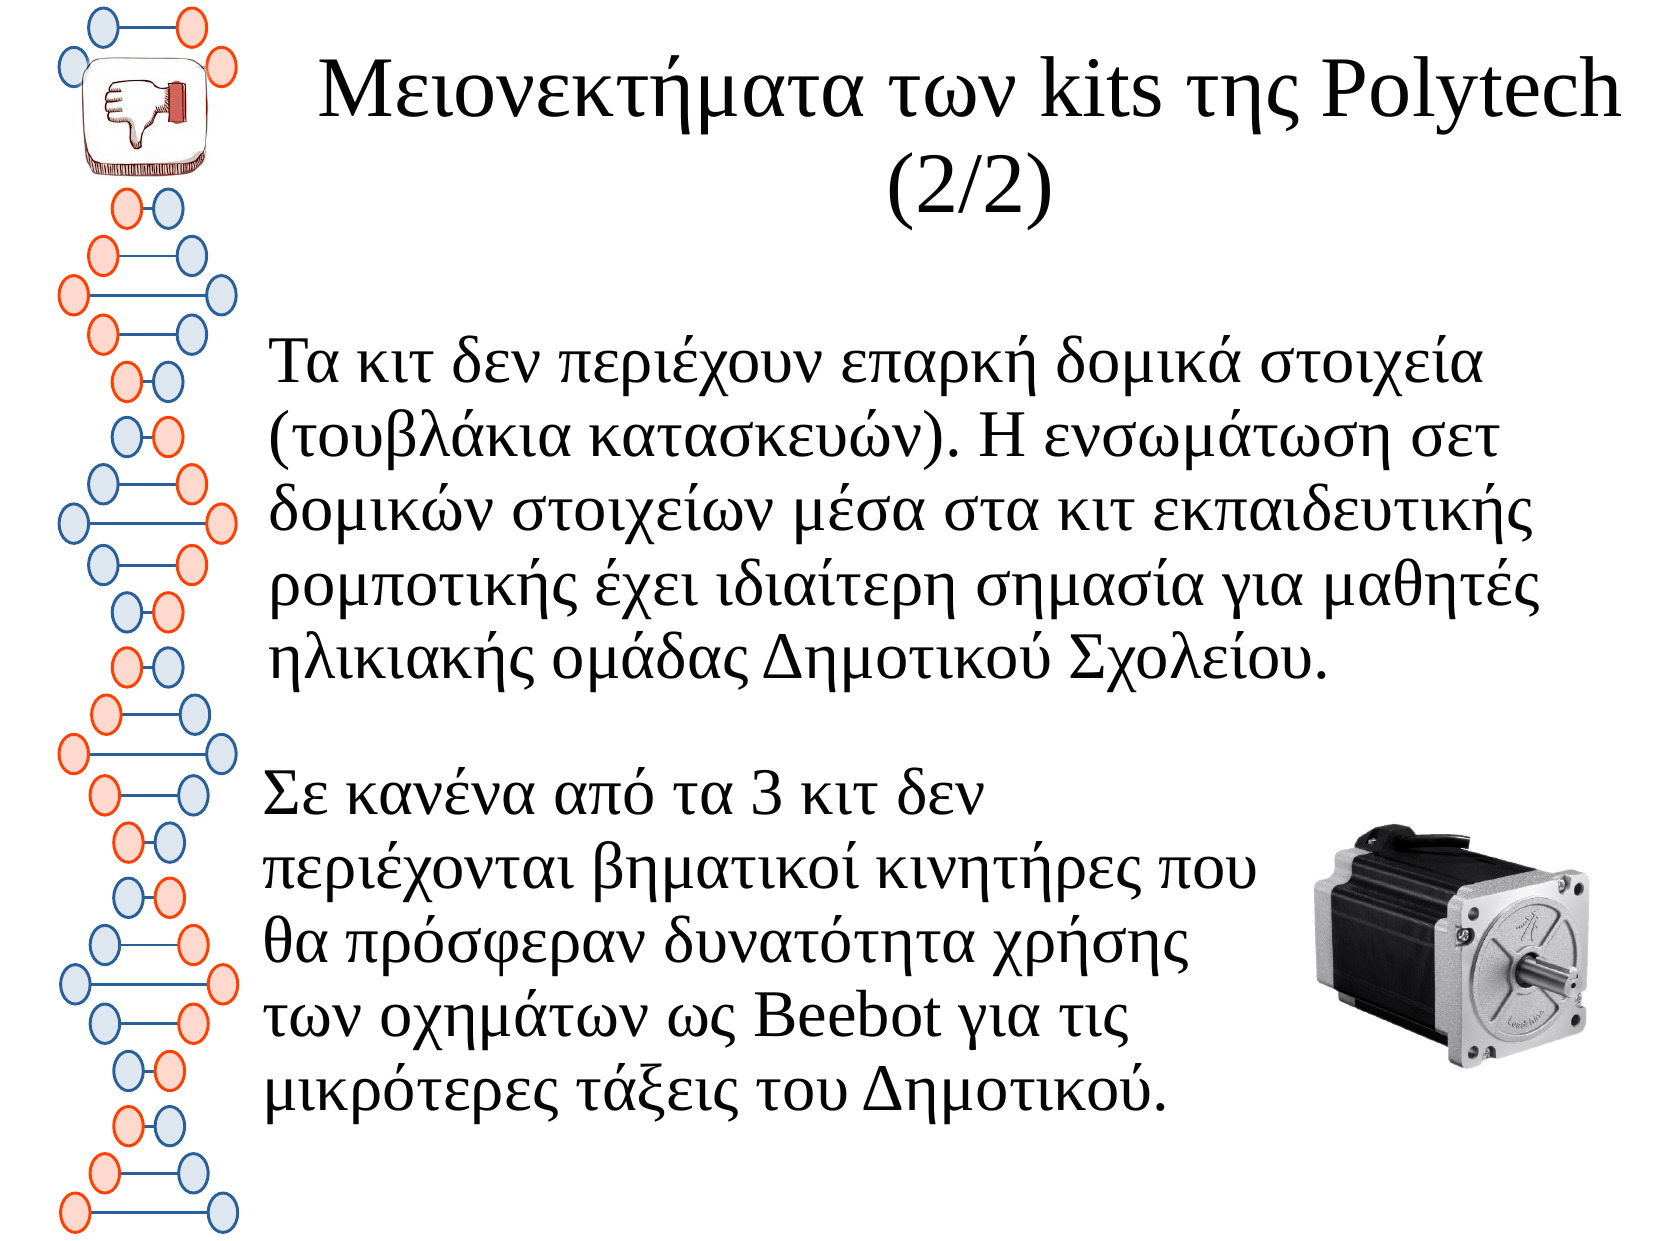

# Μειονεκτήματα των kits της Polytech (2/2)
Τα κιτ δεν περιέχουν επαρκή δομικά στοιχεία (τουβλάκια κατασκευών). Η ενσωμάτωση σετ δομικών στοιχείων μέσα στα κιτ εκπαιδευτικής ρομποτικής έχει ιδιαίτερη σημασία για μαθητές ηλικιακής ομάδας Δημοτικού Σχολείου.
Σε κανένα από τα 3 κιτ δεν περιέχονται βηματικοί κινητήρες που θα πρόσφεραν δυνατότητα χρήσης των οχημάτων ως Beebot για τις μικρότερες τάξεις του Δημοτικού.